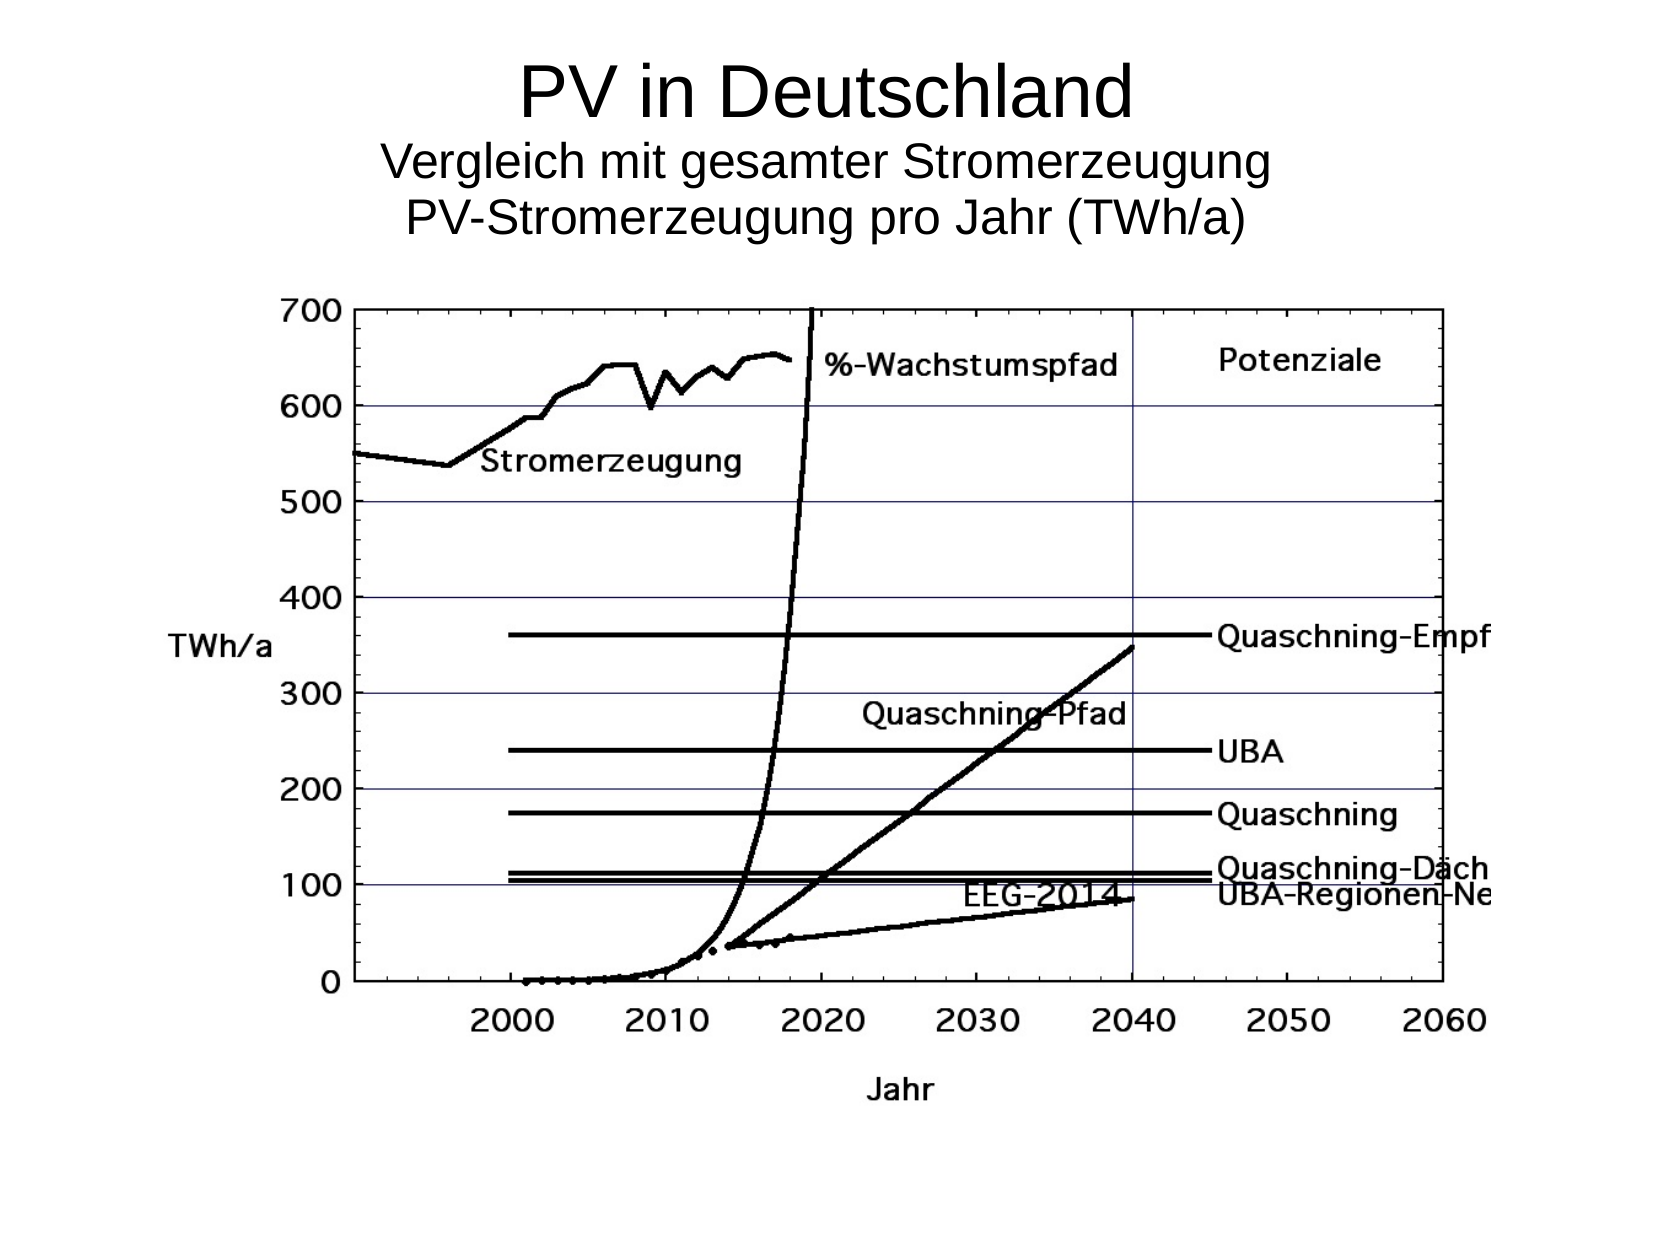

# PV in Deutschland Vergleich mit gesamter Stromerzeugung PV-Stromerzeugung pro Jahr (TWh/a)